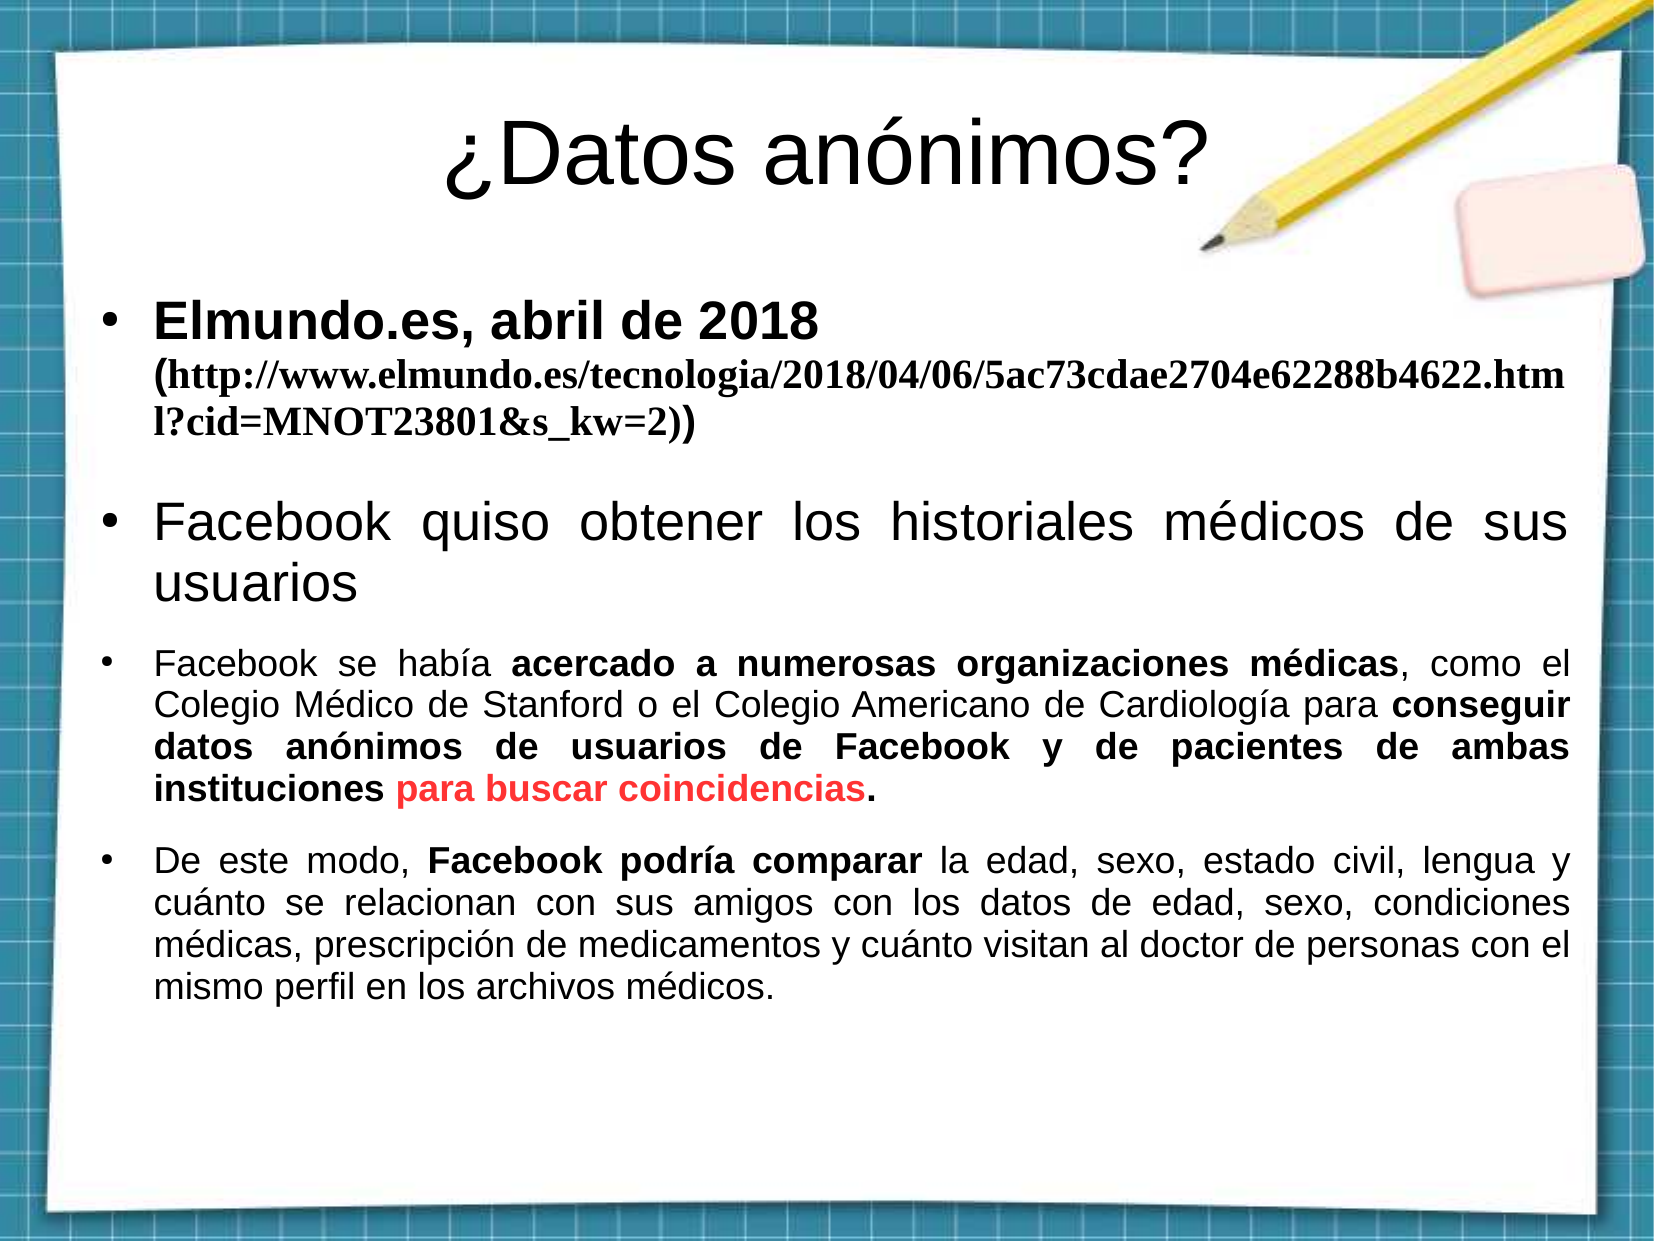

# ¿Datos anónimos?
Elmundo.es, abril de 2018 (http://www.elmundo.es/tecnologia/2018/04/06/5ac73cdae2704e62288b4622.html?cid=MNOT23801&s_kw=2))
Facebook quiso obtener los historiales médicos de sus usuarios
Facebook se había acercado a numerosas organizaciones médicas, como el Colegio Médico de Stanford o el Colegio Americano de Cardiología para conseguir datos anónimos de usuarios de Facebook y de pacientes de ambas instituciones para buscar coincidencias.
De este modo, Facebook podría comparar la edad, sexo, estado civil, lengua y cuánto se relacionan con sus amigos con los datos de edad, sexo, condiciones médicas, prescripción de medicamentos y cuánto visitan al doctor de personas con el mismo perfil en los archivos médicos.